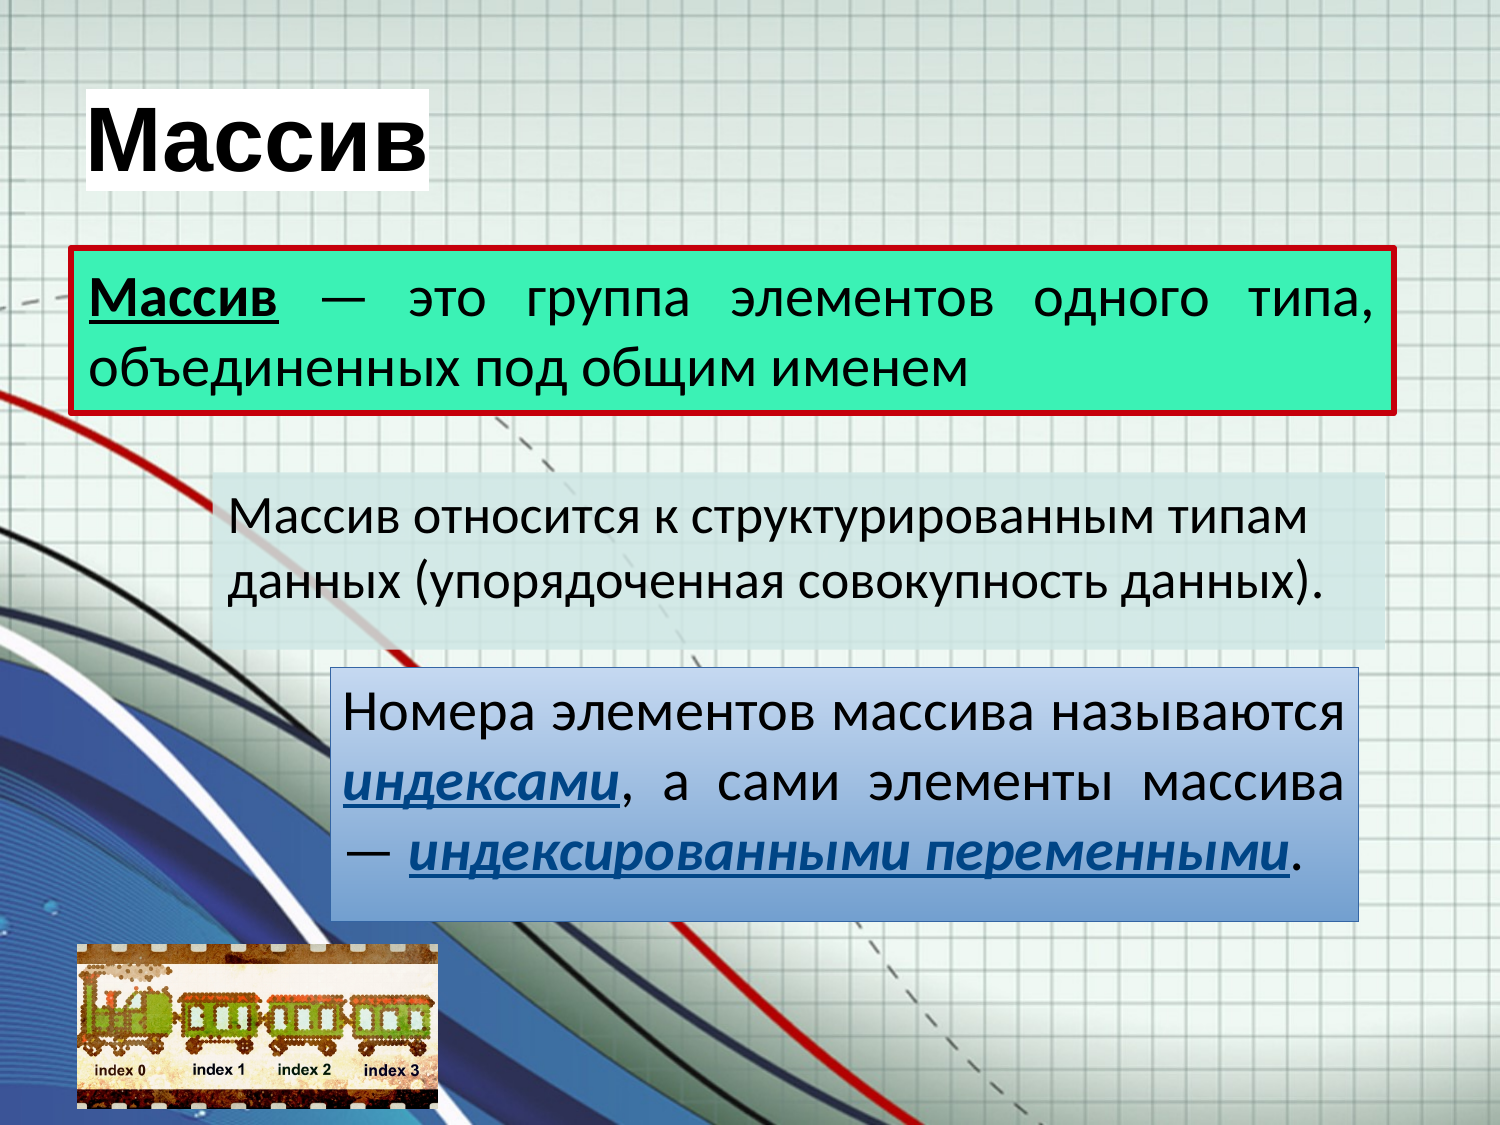

# Массив
Массив — это группа элементов одного типа, объединенных под общим именем
Массив относится к структурированным типам данных (упорядоченная совокупность данных).
Номера элементов массива называются индексами, а сами элементы массива — индексированными переменными.